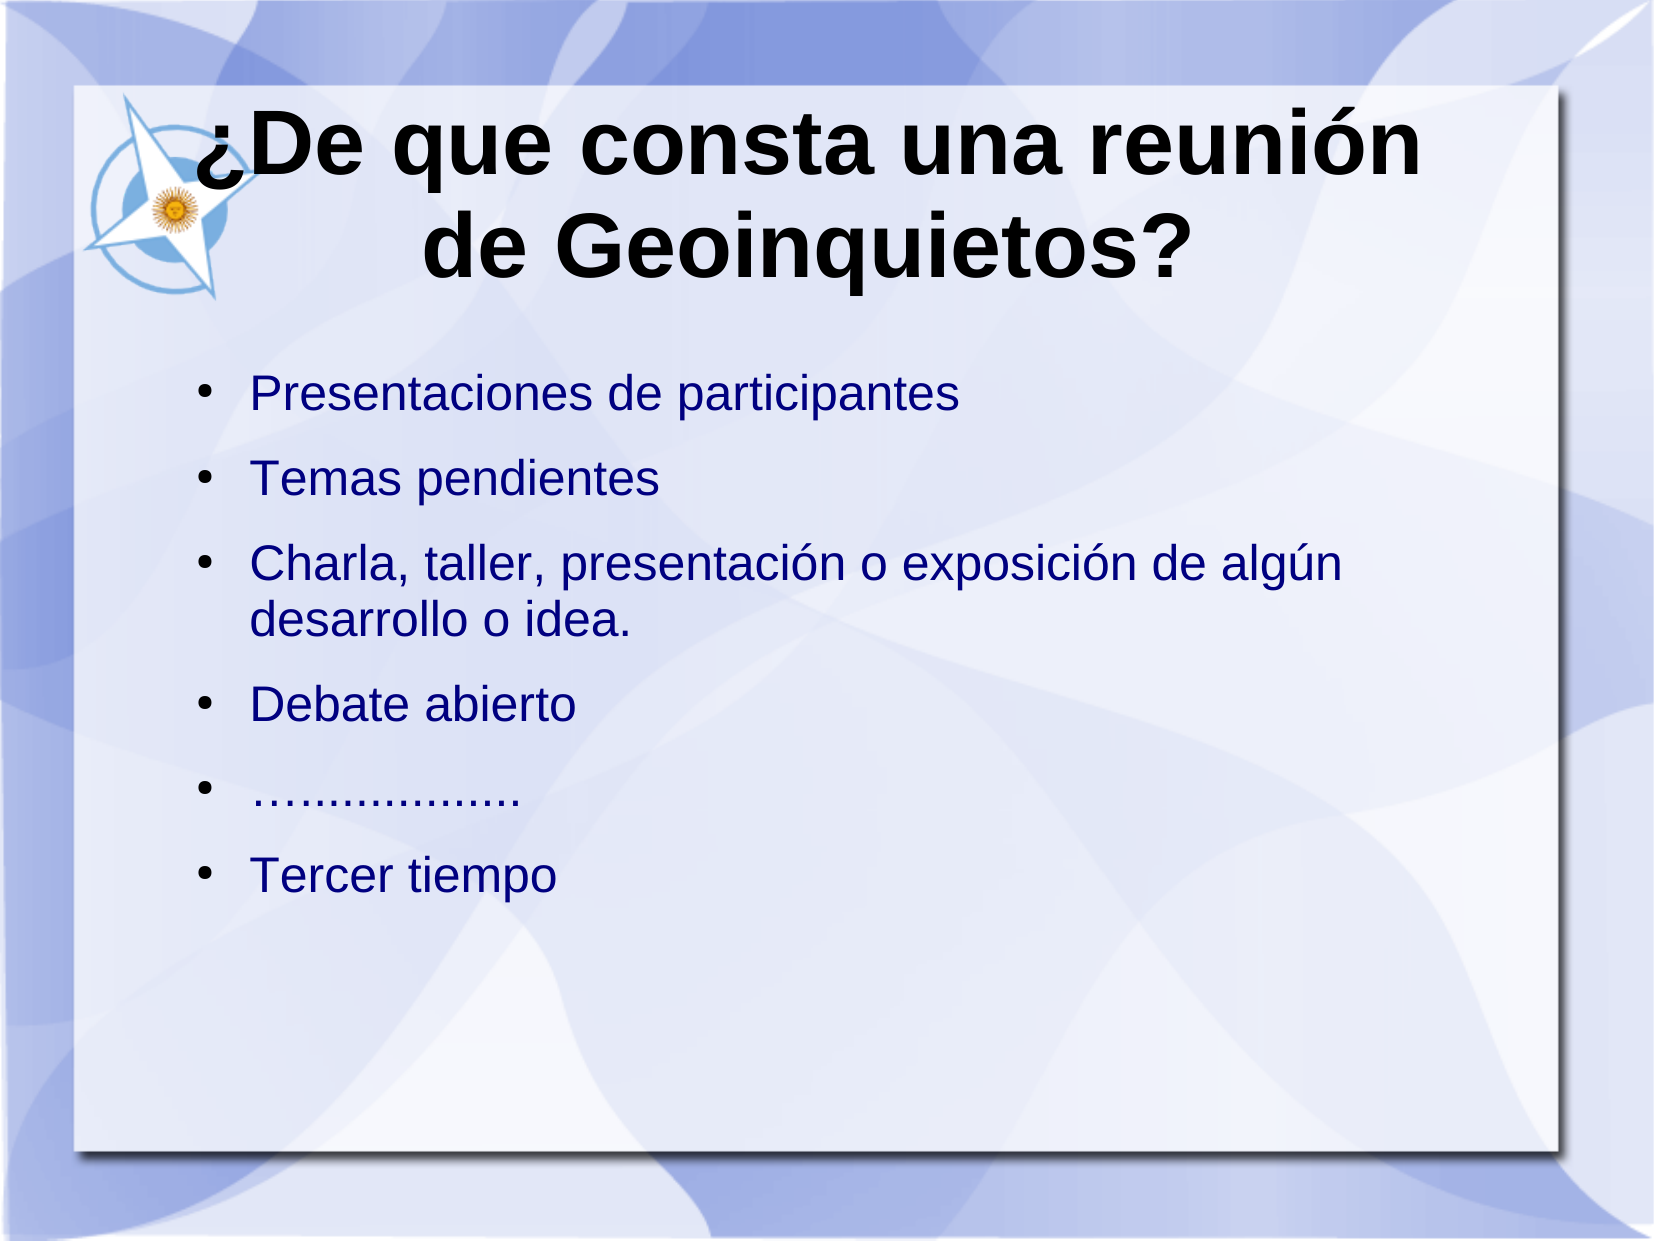

# ¿De que consta una reunión de Geoinquietos?
Presentaciones de participantes
Temas pendientes
Charla, taller, presentación o exposición de algún desarrollo o idea.
Debate abierto
…................
Tercer tiempo